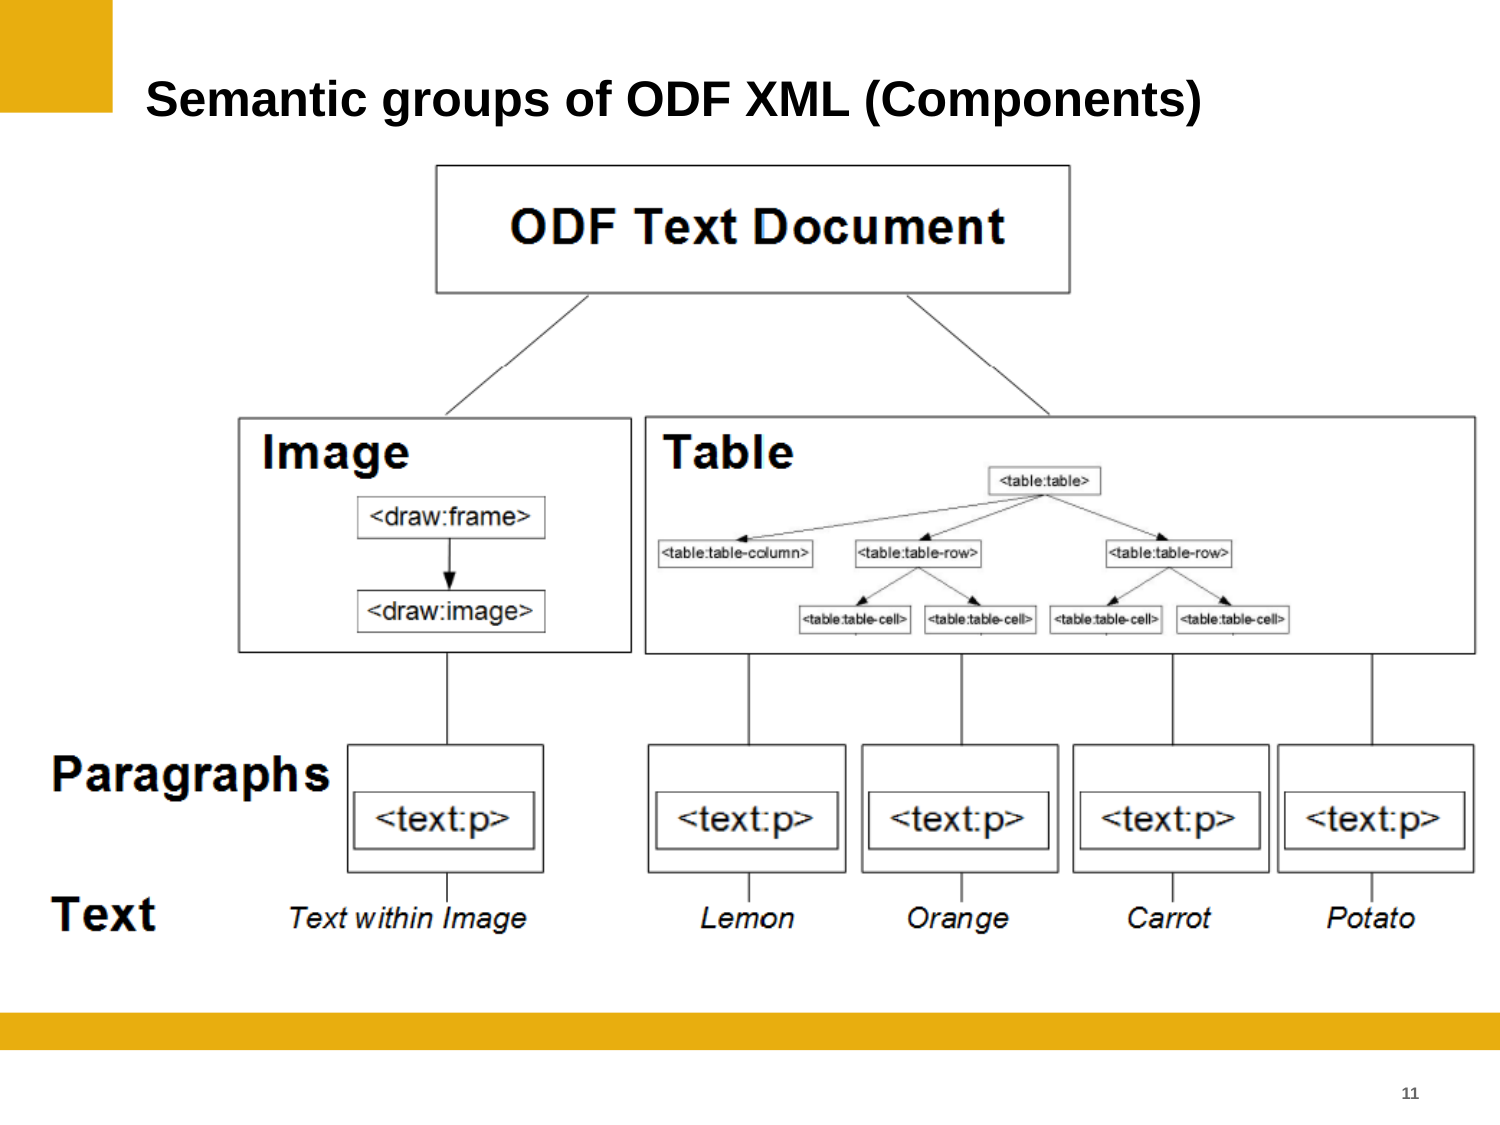

# Semantic groups of ODF XML (Components)